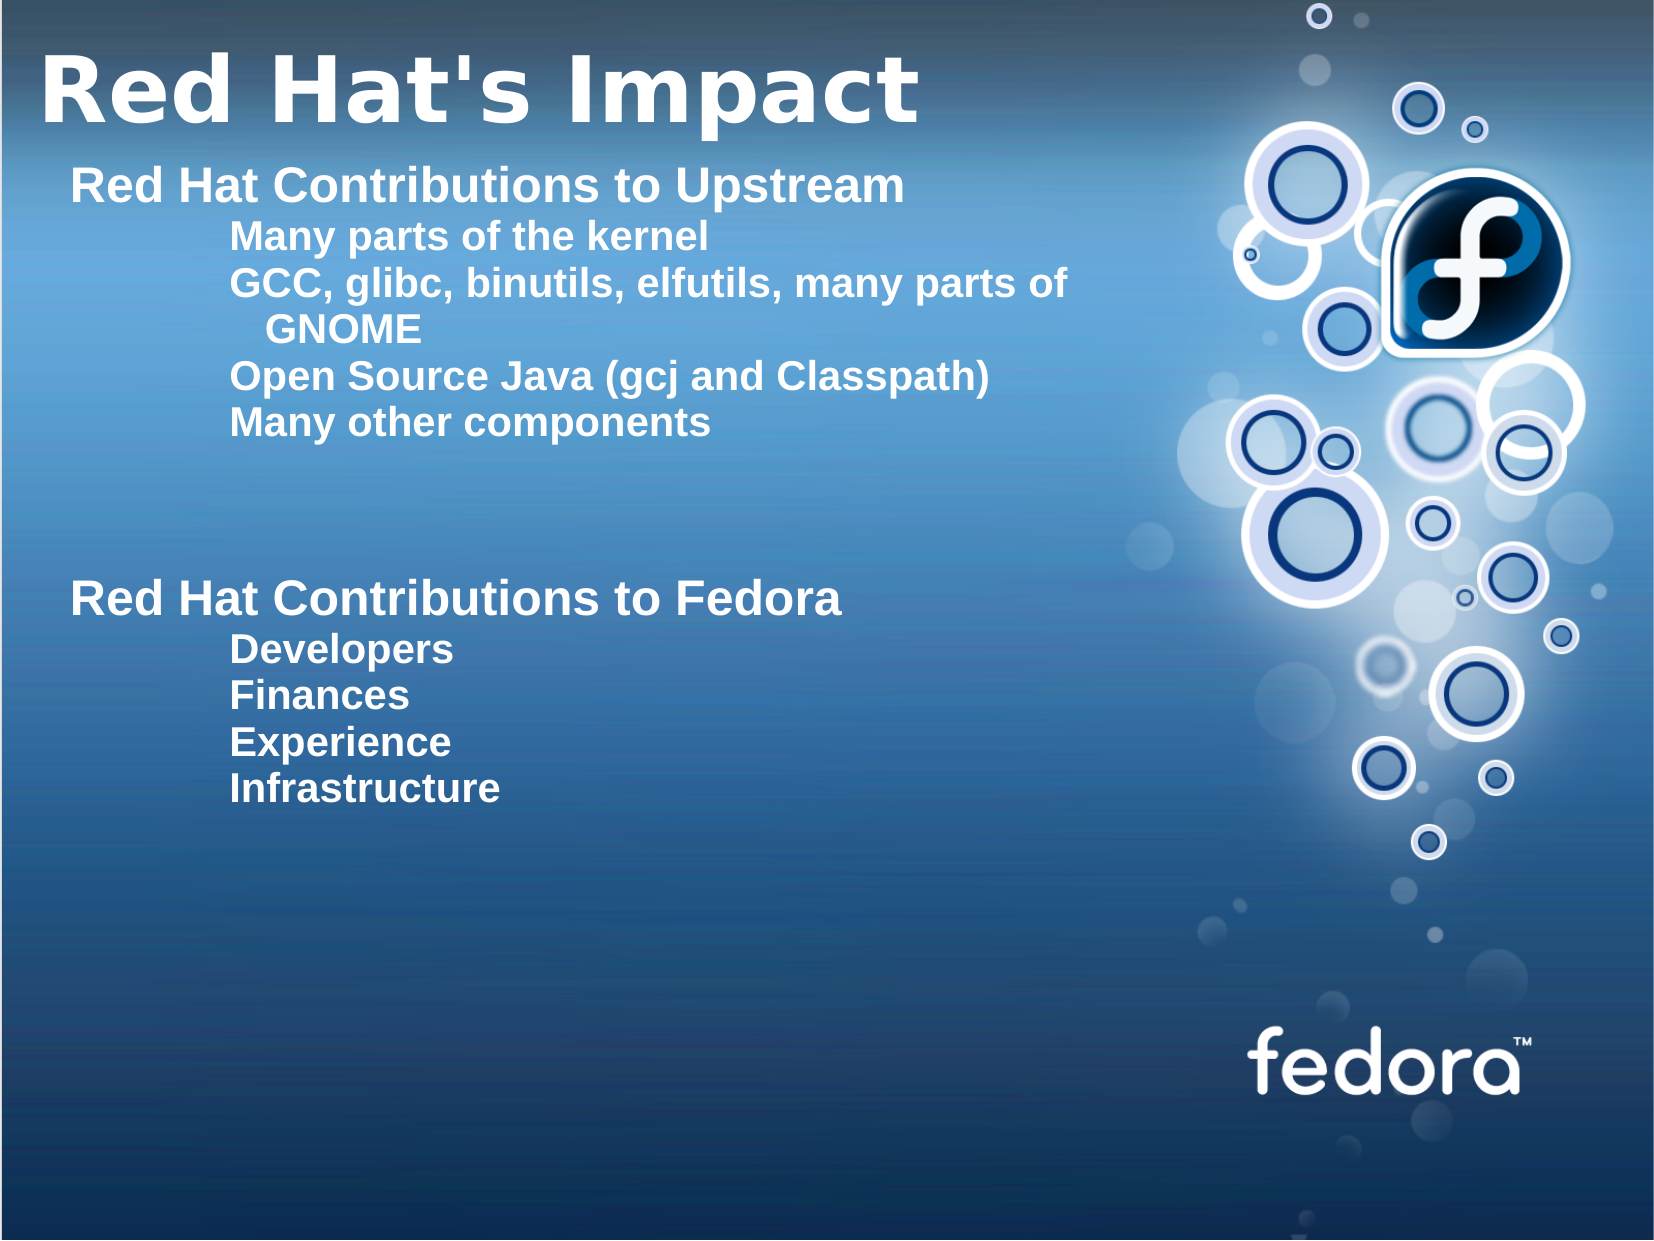

# Red Hat's Impact
Red Hat Contributions to Upstream
Many parts of the kernel
GCC, glibc, binutils, elfutils, many parts of GNOME
Open Source Java (gcj and Classpath)
Many other components
Red Hat Contributions to Fedora
Developers
Finances
Experience
Infrastructure